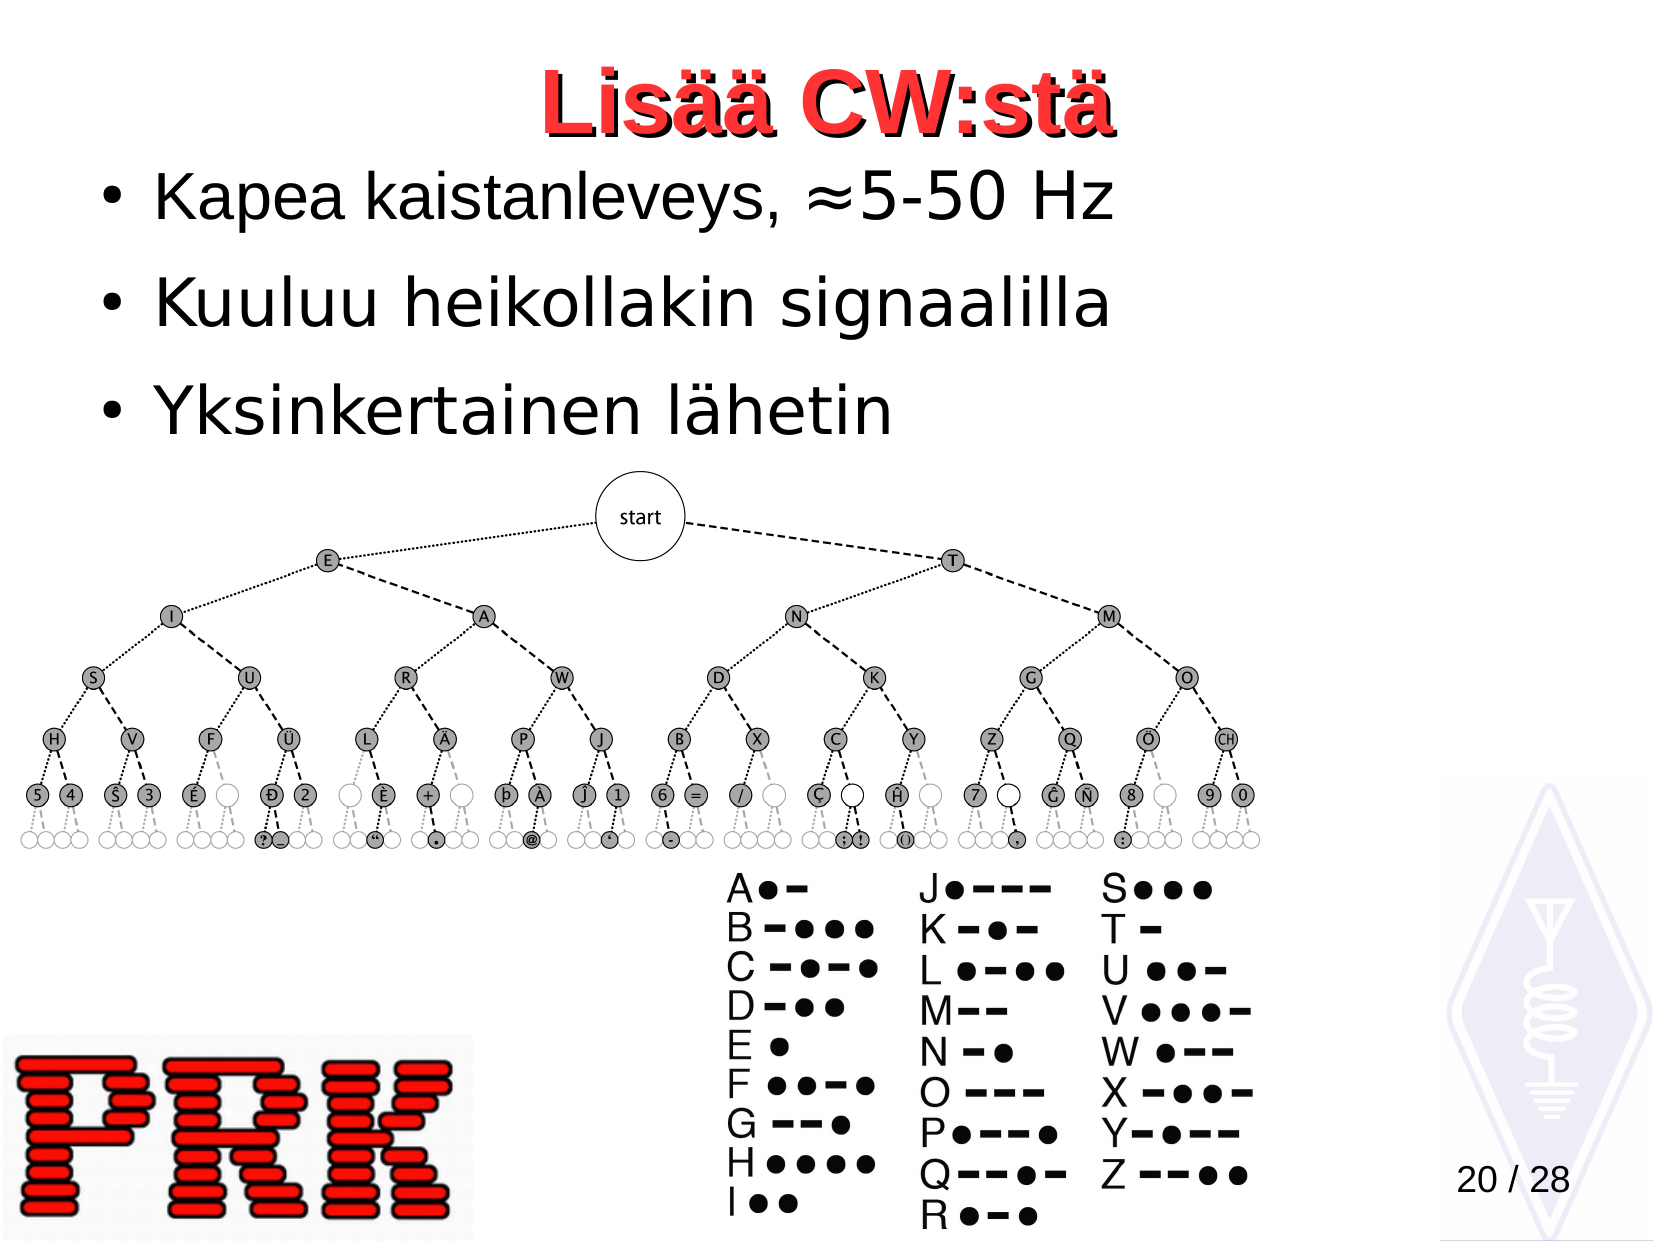

# Lisää CW:stä
Kapea kaistanleveys, ≈5-50 Hz
Kuuluu heikollakin signaalilla
Yksinkertainen lähetin
20